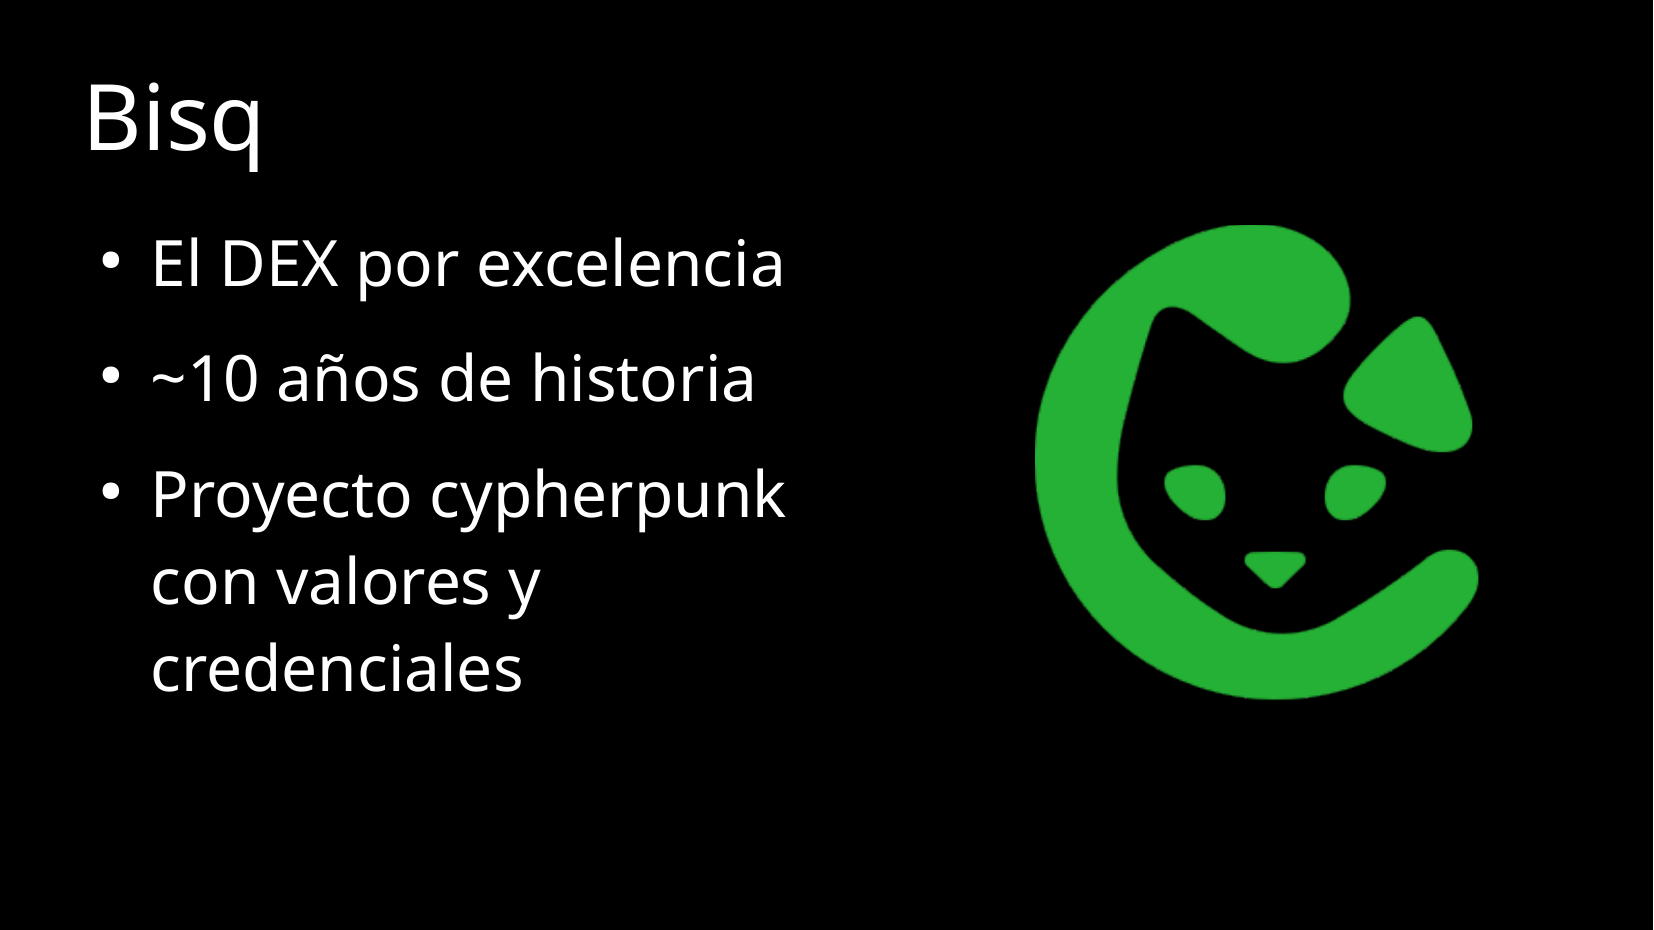

# Bisq
El DEX por excelencia
~10 años de historia
Proyecto cypherpunk con valores y credenciales